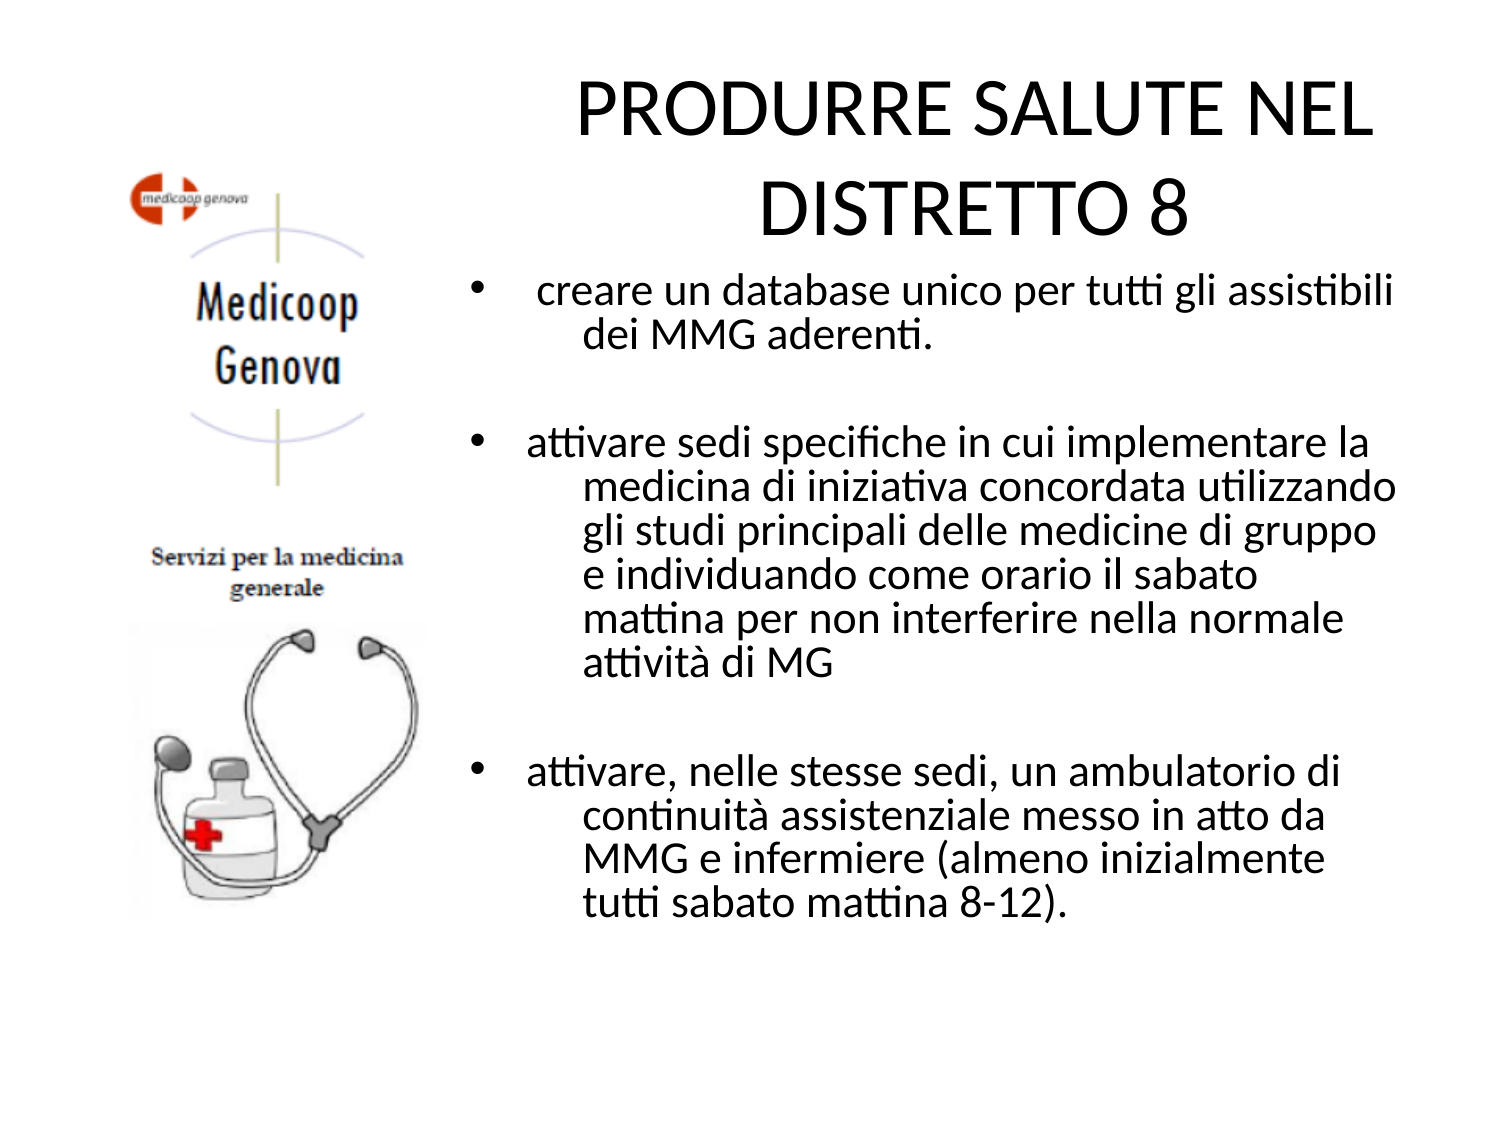

# PRODURRE SALUTE NEL DISTRETTO 8
 creare un database unico per tutti gli assistibili dei MMG aderenti.
attivare sedi specifiche in cui implementare la medicina di iniziativa concordata utilizzando gli studi principali delle medicine di gruppo e individuando come orario il sabato mattina per non interferire nella normale attività di MG
attivare, nelle stesse sedi, un ambulatorio di continuità assistenziale messo in atto da MMG e infermiere (almeno inizialmente tutti sabato mattina 8-12).